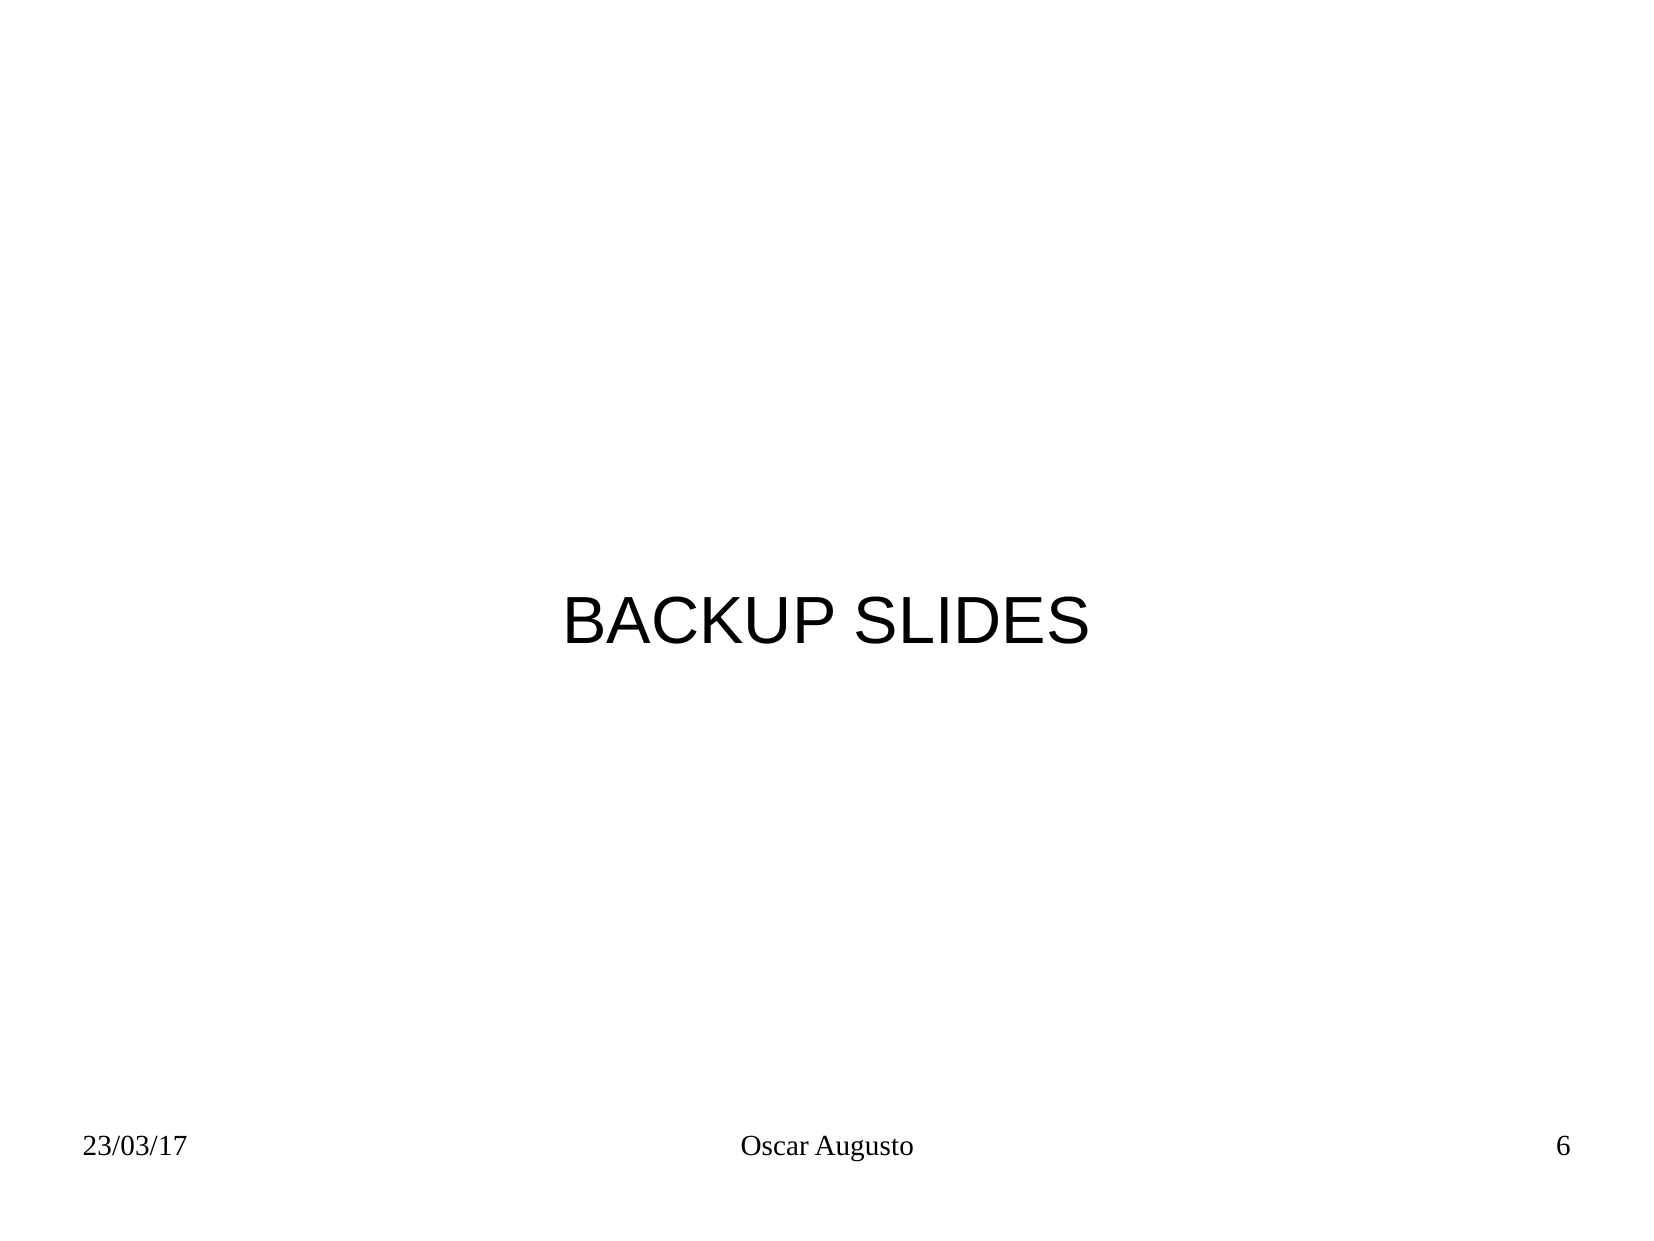

# BACKUP SLIDES
23/03/17
Oscar Augusto
6